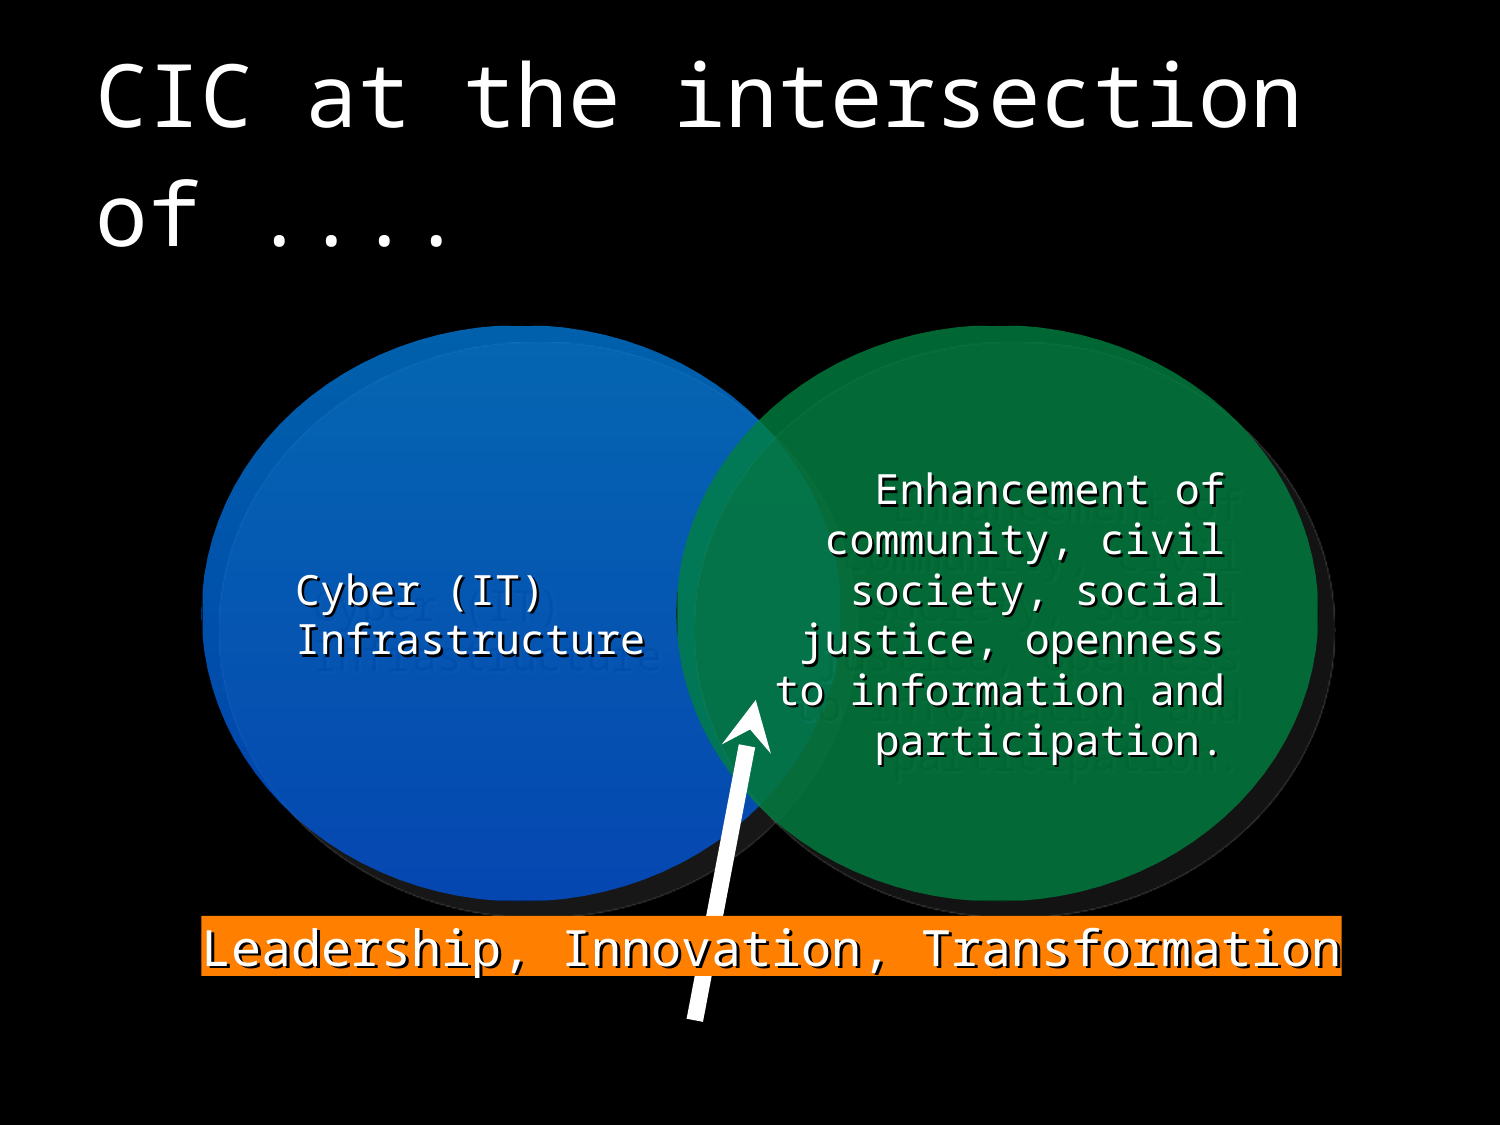

# CIC at the intersection of ....
Cyber (IT) Infrastructure
Enhancement of community, civil society, social justice, openness to information and participation.
Leadership, Innovation, Transformation